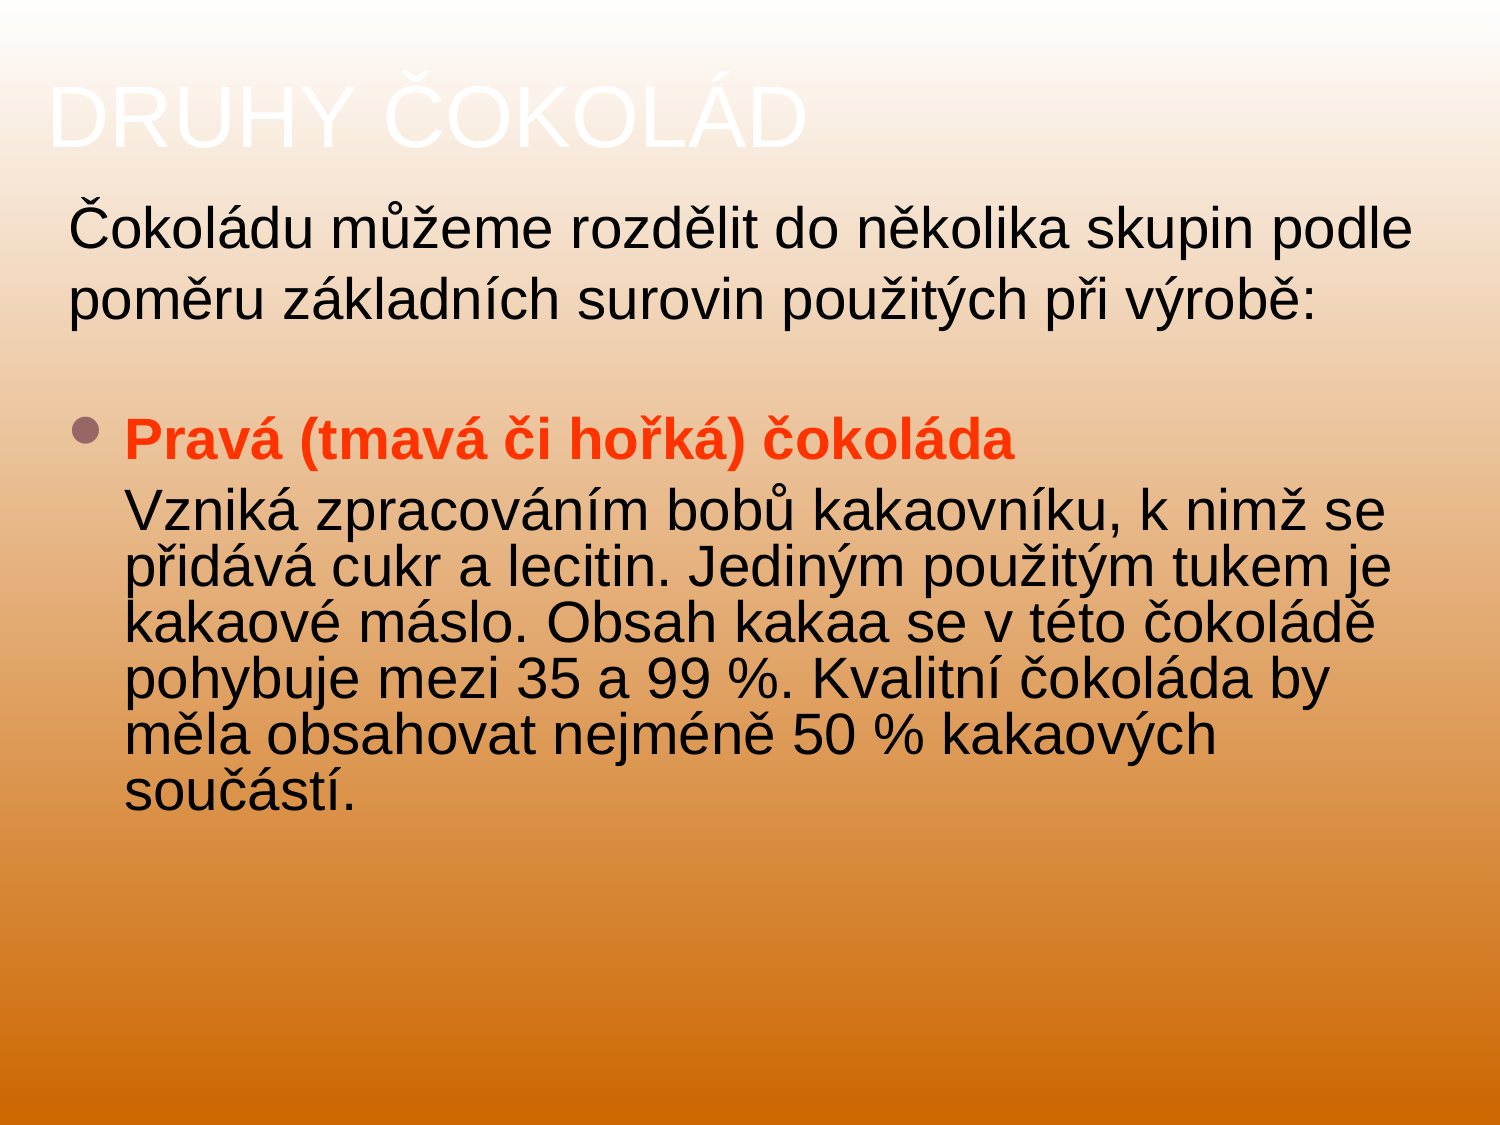

# DRUHY ČOKOLÁD
Čokoládu můžeme rozdělit do několika skupin podle
poměru základních surovin použitých při výrobě:
Pravá (tmavá či hořká) čokoláda
	Vzniká zpracováním bobů kakaovníku, k nimž se přidává cukr a lecitin. Jediným použitým tukem je kakaové máslo. Obsah kakaa se v této čokoládě pohybuje mezi 35 a 99 %. Kvalitní čokoláda by měla obsahovat nejméně 50 % kakaových součástí.